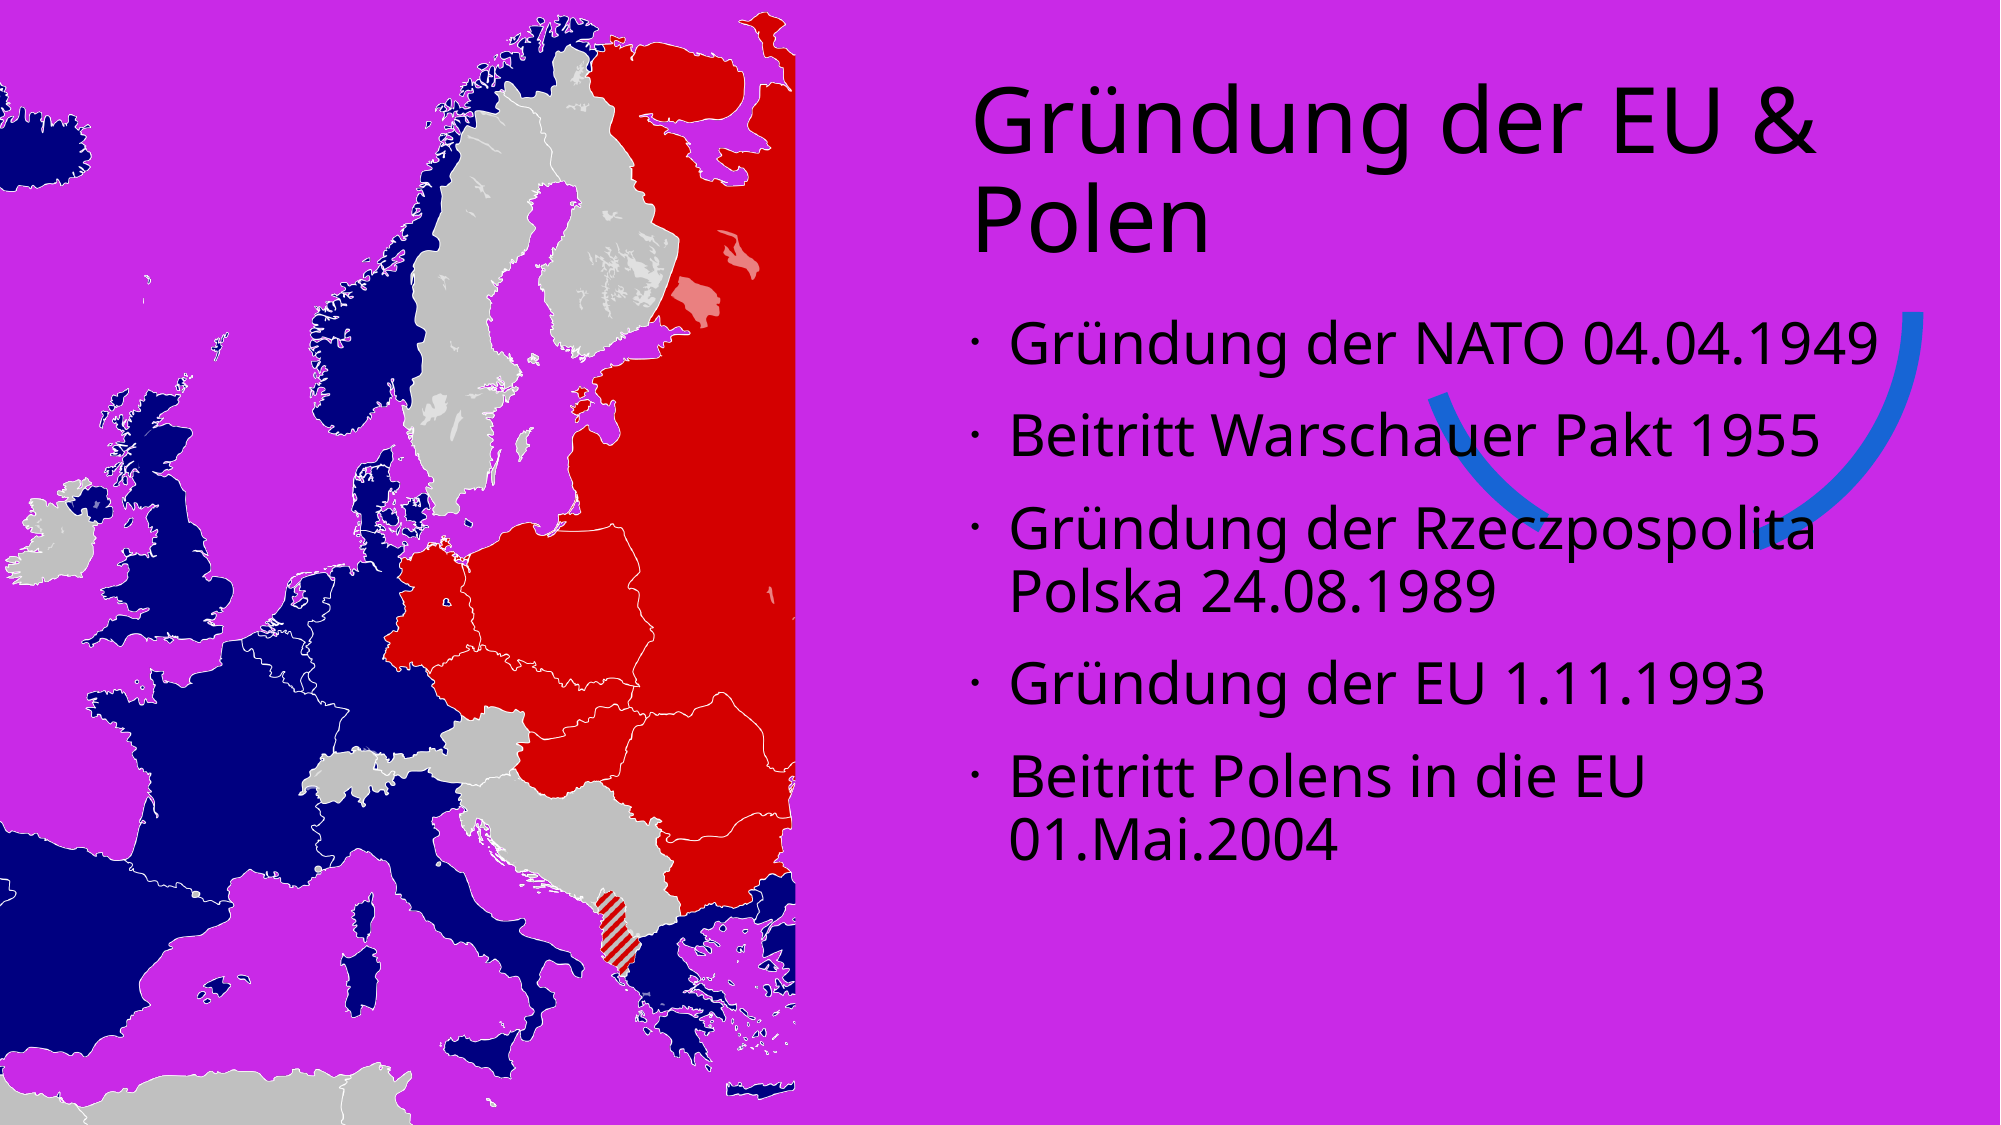

# Gründung der EU & Polen
Gründung der NATO 04.04.1949
Beitritt Warschauer Pakt 1955
Gründung der Rzeczpospolita Polska 24.08.1989
Gründung der EU 1.11.1993
Beitritt Polens in die EU 01.Mai.2004